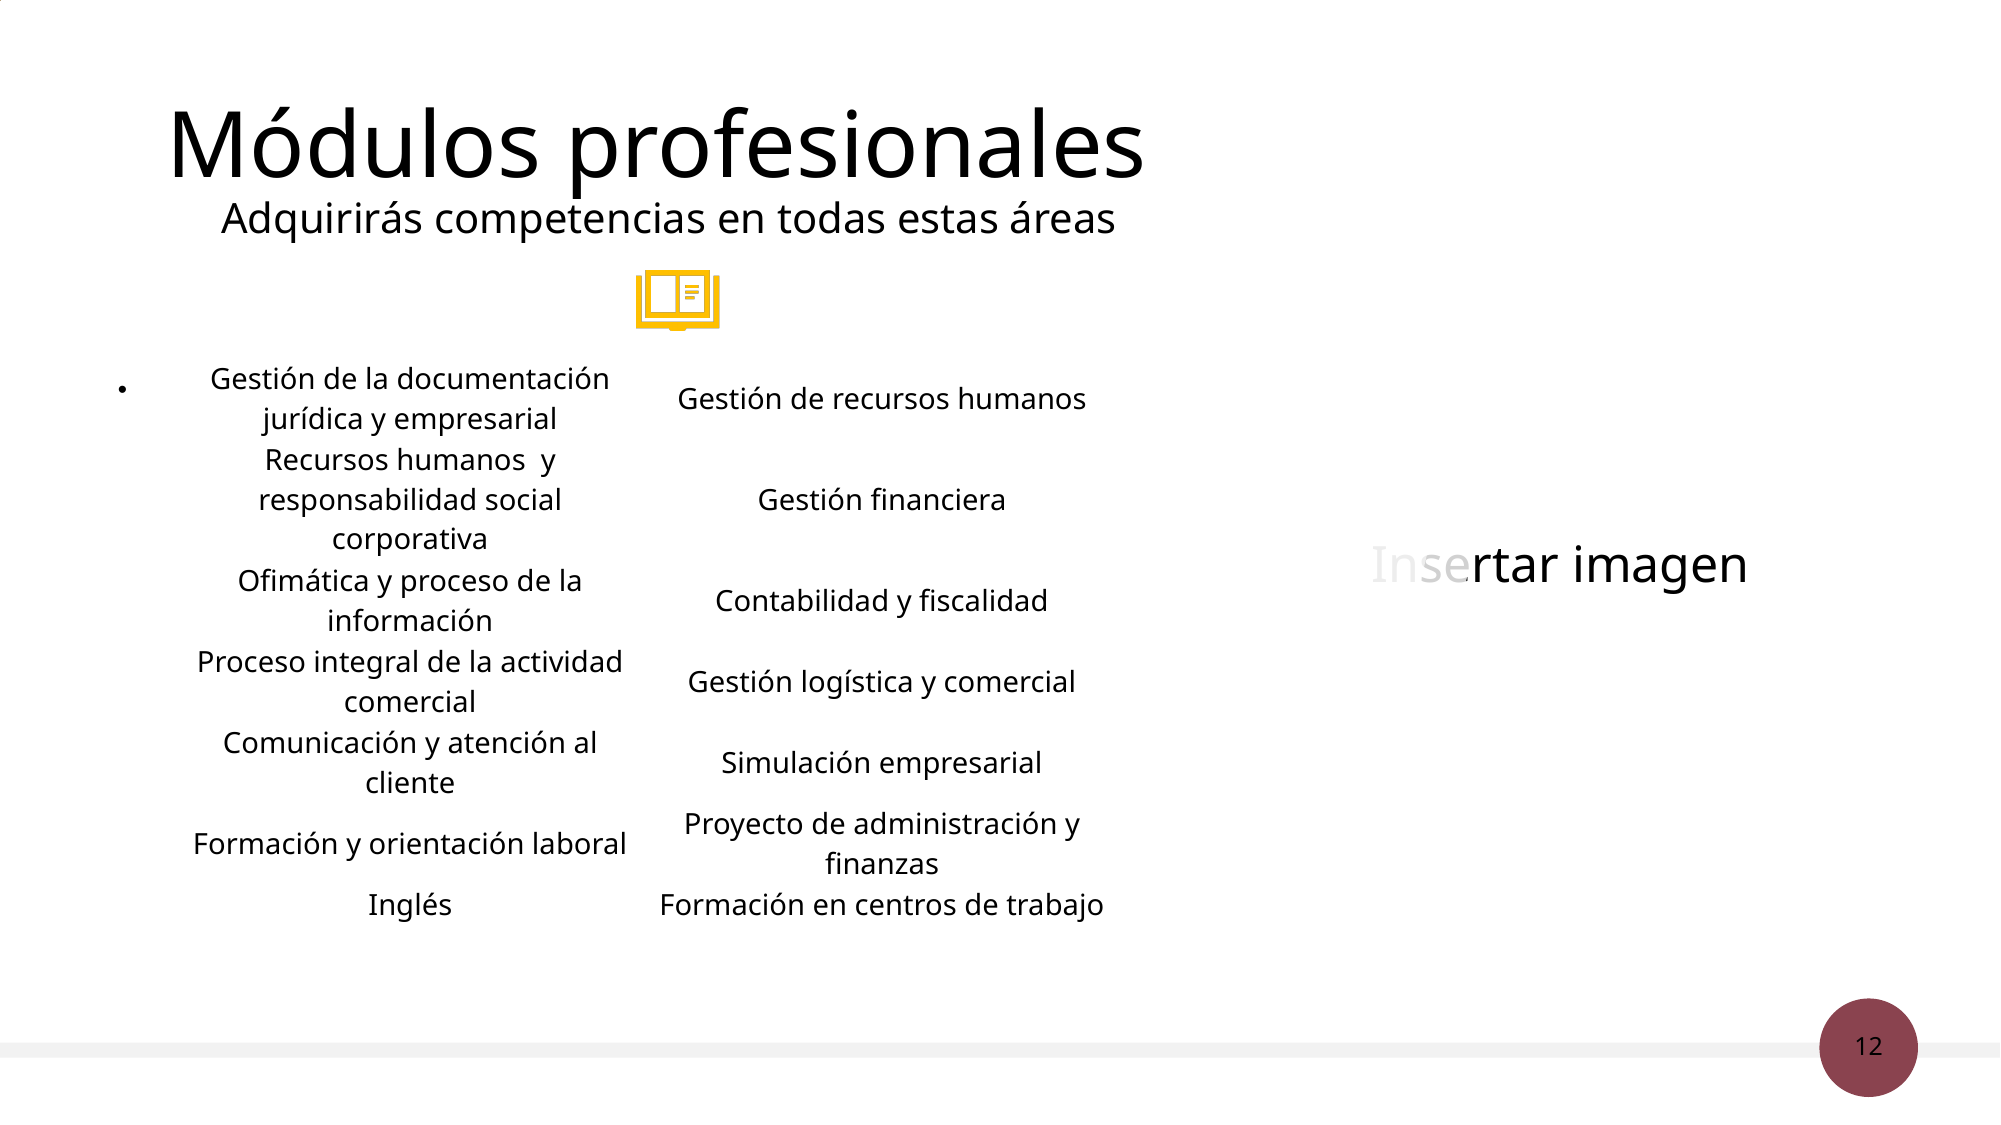

Módulos profesionales
Adquirirás competencias en todas estas áreas
#
| Gestión de la documentación jurídica y empresarial | Gestión de recursos humanos |
| --- | --- |
| Recursos humanos y responsabilidad social corporativa | Gestión financiera |
| Ofimática y proceso de la información | Contabilidad y fiscalidad |
| Proceso integral de la actividad comercial | Gestión logística y comercial |
| Comunicación y atención al cliente | Simulación empresarial |
| Formación y orientación laboral | Proyecto de administración y finanzas |
| Inglés | Formación en centros de trabajo |